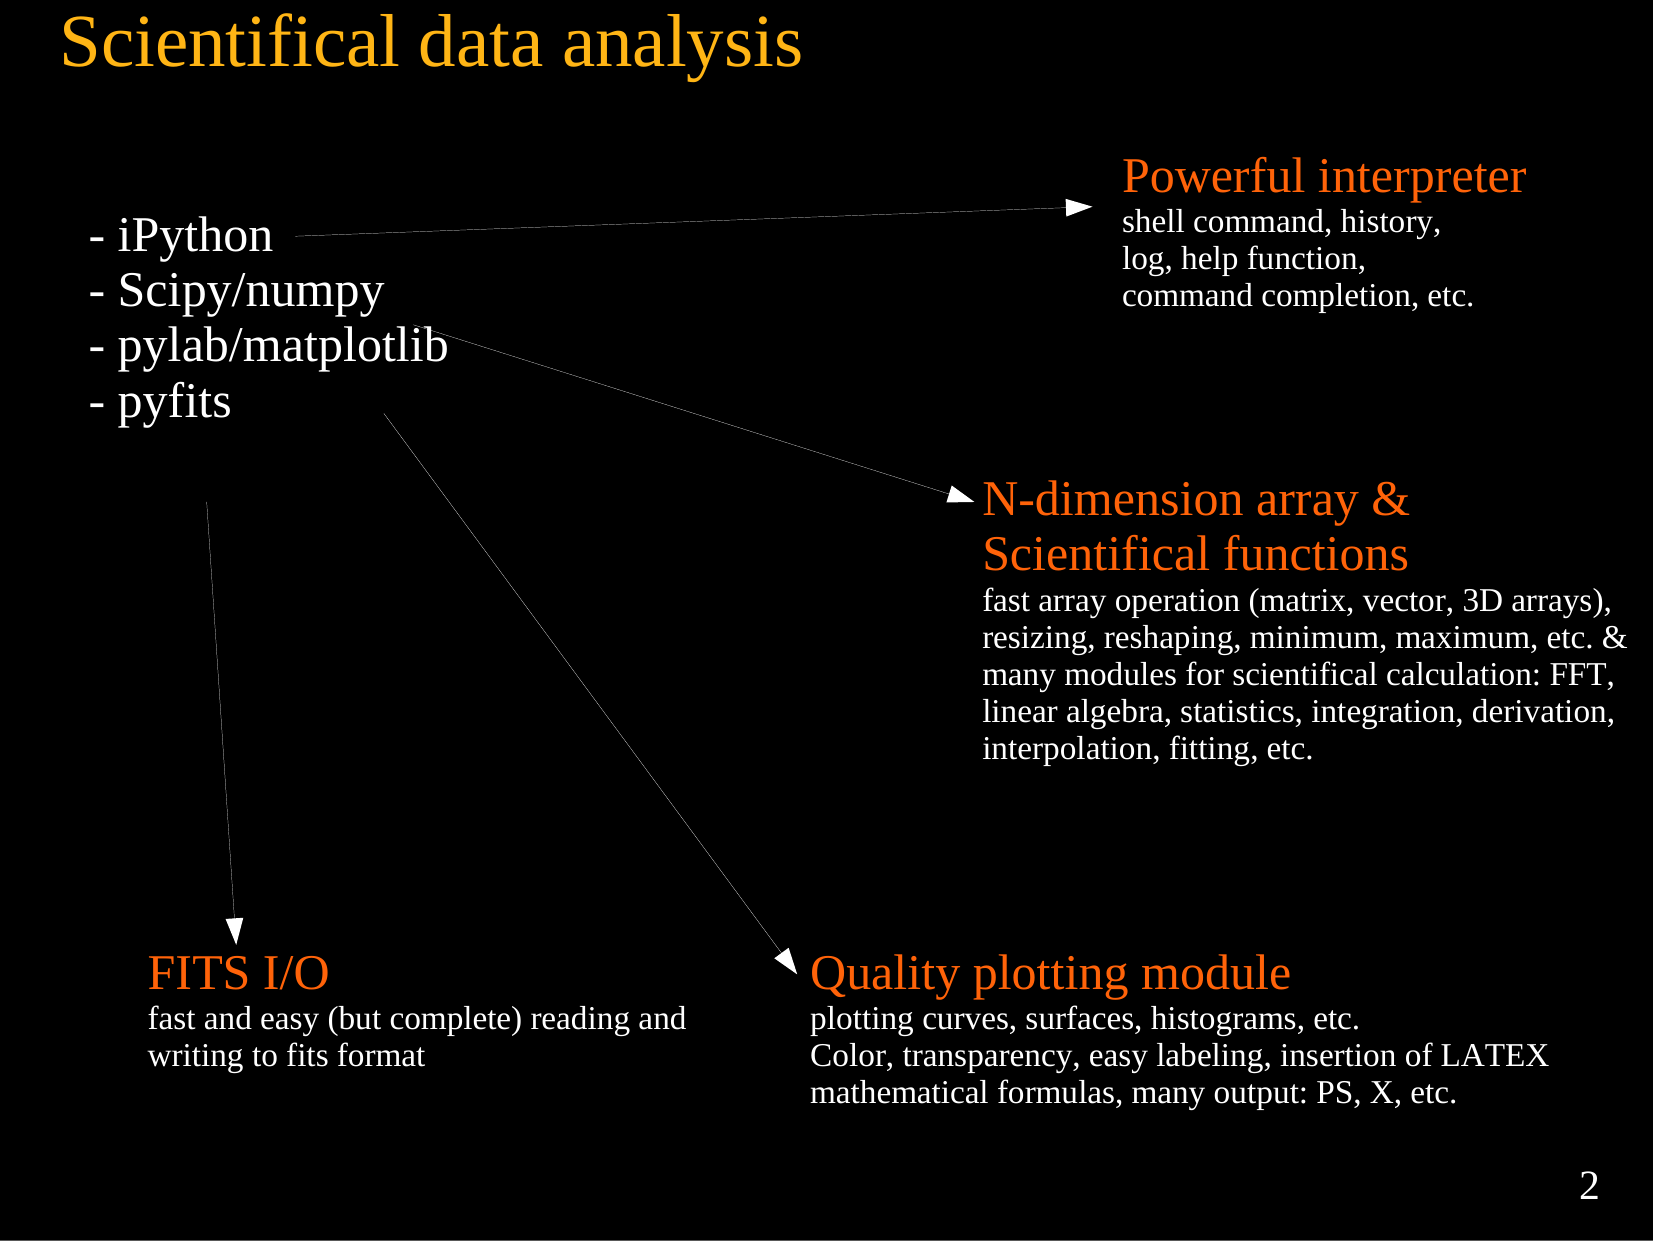

Scientifical data analysis
Powerful interpreter
shell command, history,
log, help function,
command completion, etc.
- iPython
- Scipy/numpy
- pylab/matplotlib
- pyfits
N-dimension array &
Scientifical functions
fast array operation (matrix, vector, 3D arrays),
resizing, reshaping, minimum, maximum, etc. &
many modules for scientifical calculation: FFT,
linear algebra, statistics, integration, derivation,
interpolation, fitting, etc.
FITS I/O
fast and easy (but complete) reading and
writing to fits format
Quality plotting module
plotting curves, surfaces, histograms, etc.
Color, transparency, easy labeling, insertion of LATEX
mathematical formulas, many output: PS, X, etc.